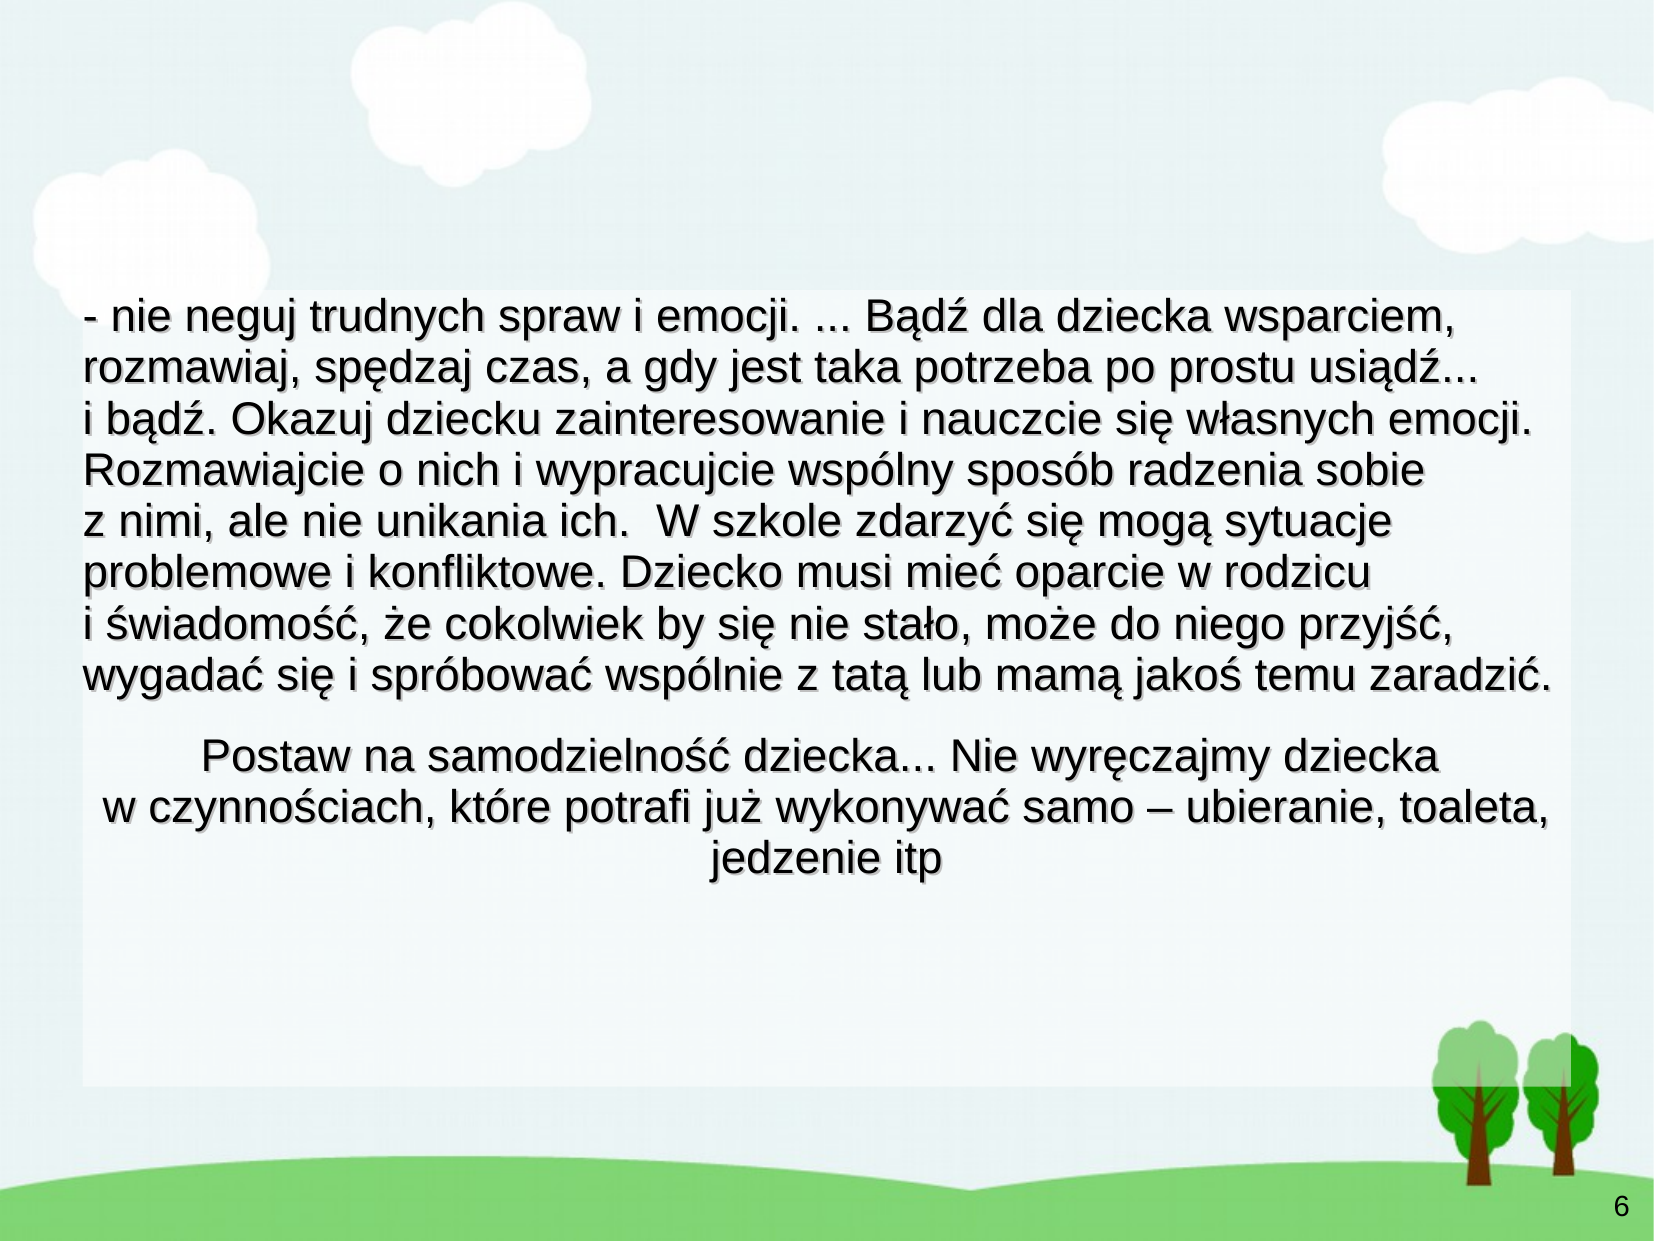

# - nie neguj trudnych spraw i emocji. ... Bądź dla dziecka wsparciem, rozmawiaj, spędzaj czas, a gdy jest taka potrzeba po prostu usiądź... i bądź. Okazuj dziecku zainteresowanie i nauczcie się własnych emocji. Rozmawiajcie o nich i wypracujcie wspólny sposób radzenia sobie z nimi, ale nie unikania ich. W szkole zdarzyć się mogą sytuacje problemowe i konfliktowe. Dziecko musi mieć oparcie w rodzicu i świadomość, że cokolwiek by się nie stało, może do niego przyjść, wygadać się i spróbować wspólnie z tatą lub mamą jakoś temu zaradzić.
Postaw na samodzielność dziecka... Nie wyręczajmy dziecka
w czynnościach, które potrafi już wykonywać samo – ubieranie, toaleta, jedzenie itp
6